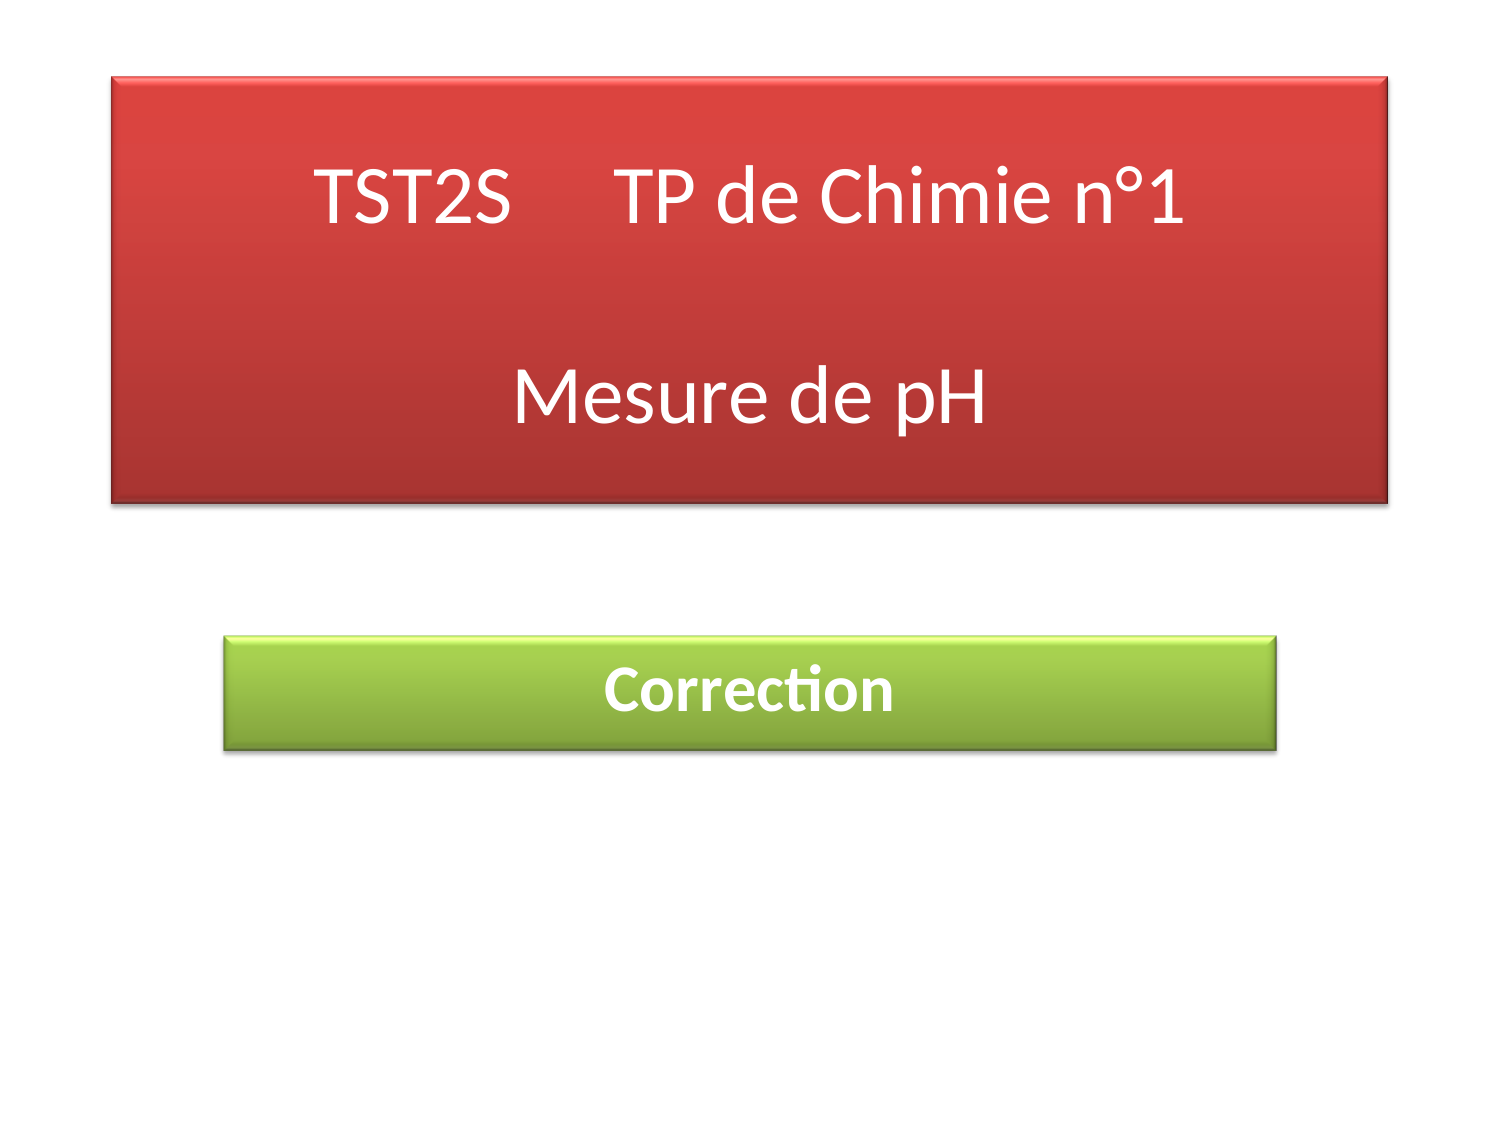

TST2S	TP de Chimie n°1
Mesure de pH
Correction